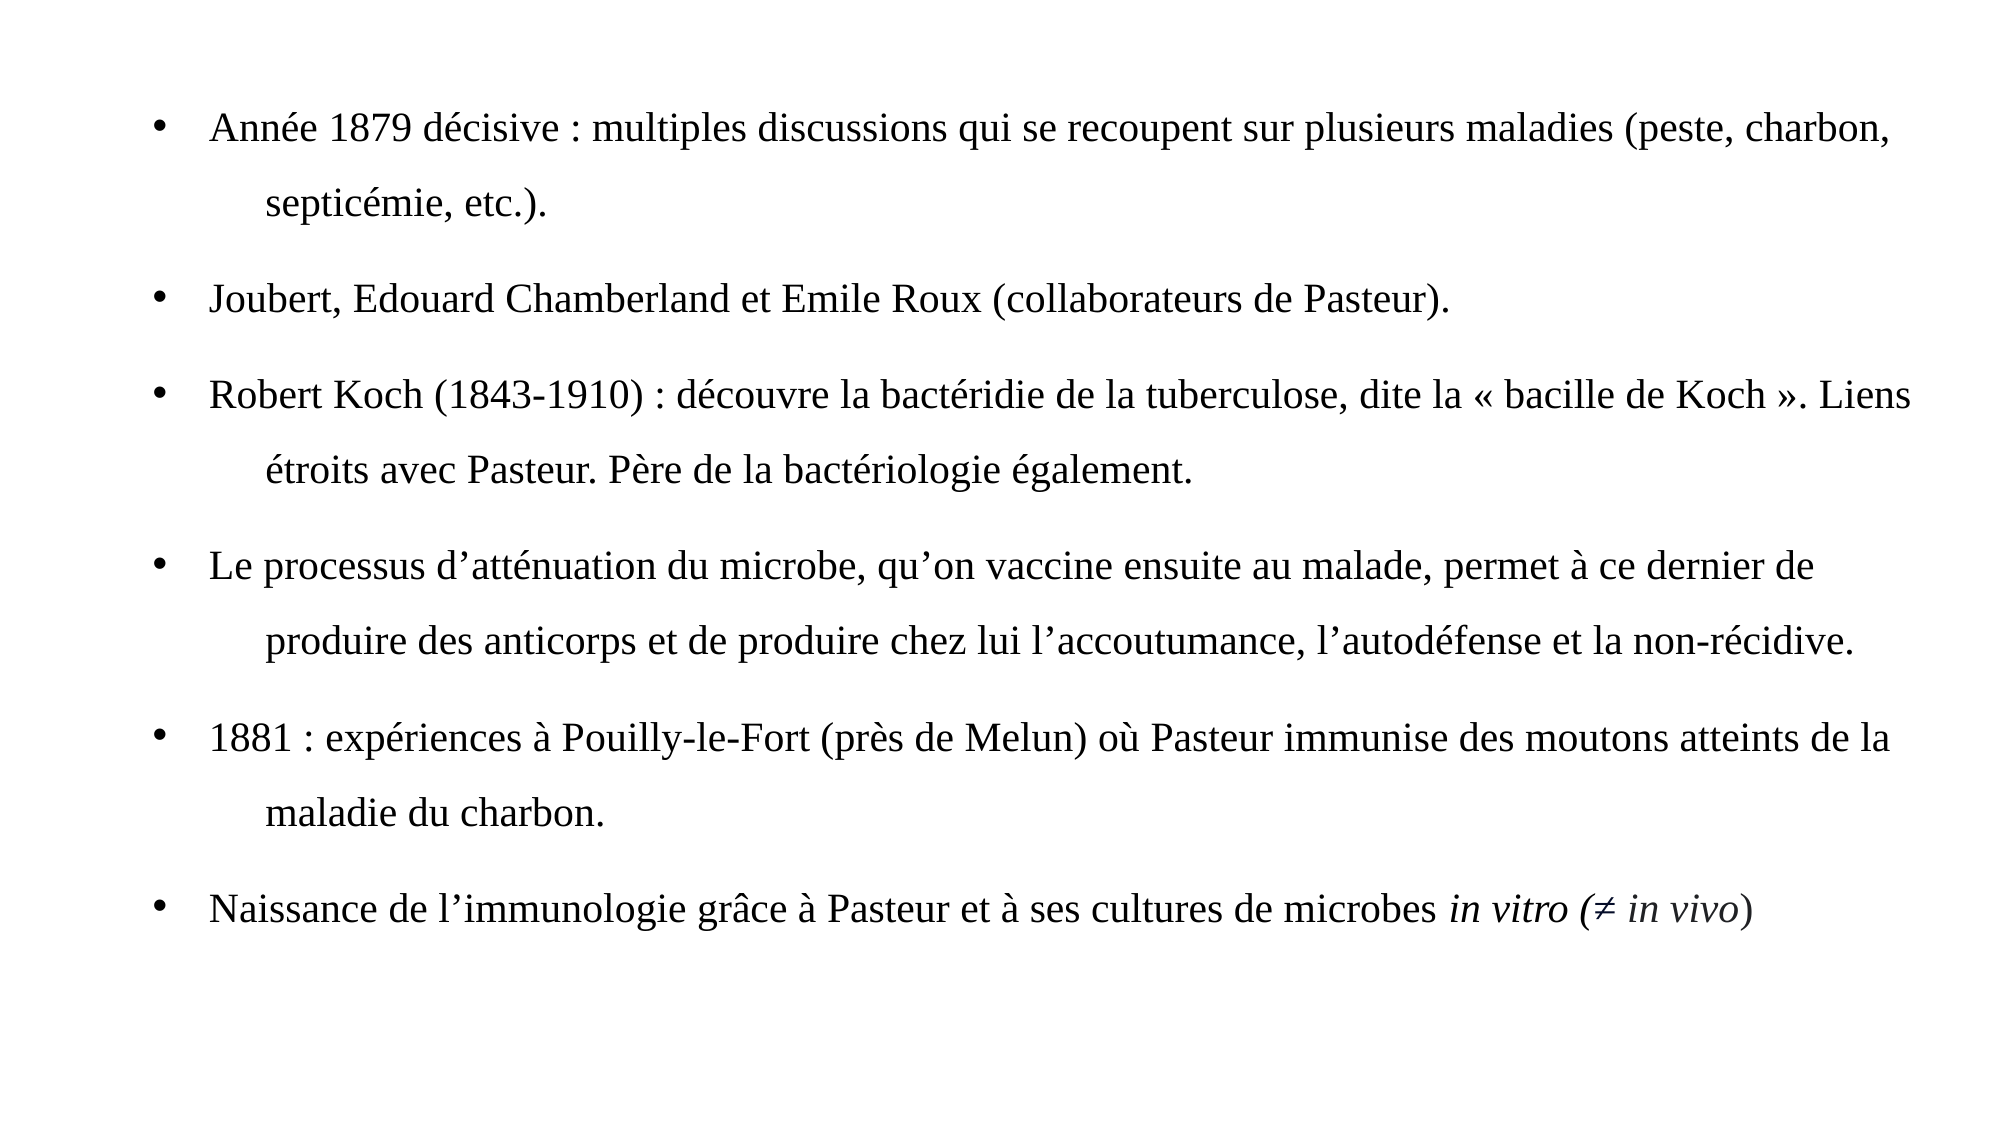

# Année 1879 décisive : multiples discussions qui se recoupent sur plusieurs maladies (peste, charbon, septicémie, etc.).
Joubert, Edouard Chamberland et Emile Roux (collaborateurs de Pasteur).
Robert Koch (1843-1910) : découvre la bactéridie de la tuberculose, dite la « bacille de Koch ». Liens étroits avec Pasteur. Père de la bactériologie également.
Le processus d’atténuation du microbe, qu’on vaccine ensuite au malade, permet à ce dernier de produire des anticorps et de produire chez lui l’accoutumance, l’autodéfense et la non-récidive.
1881 : expériences à Pouilly-le-Fort (près de Melun) où Pasteur immunise des moutons atteints de la maladie du charbon.
Naissance de l’immunologie grâce à Pasteur et à ses cultures de microbes in vitro (≠ in vivo)